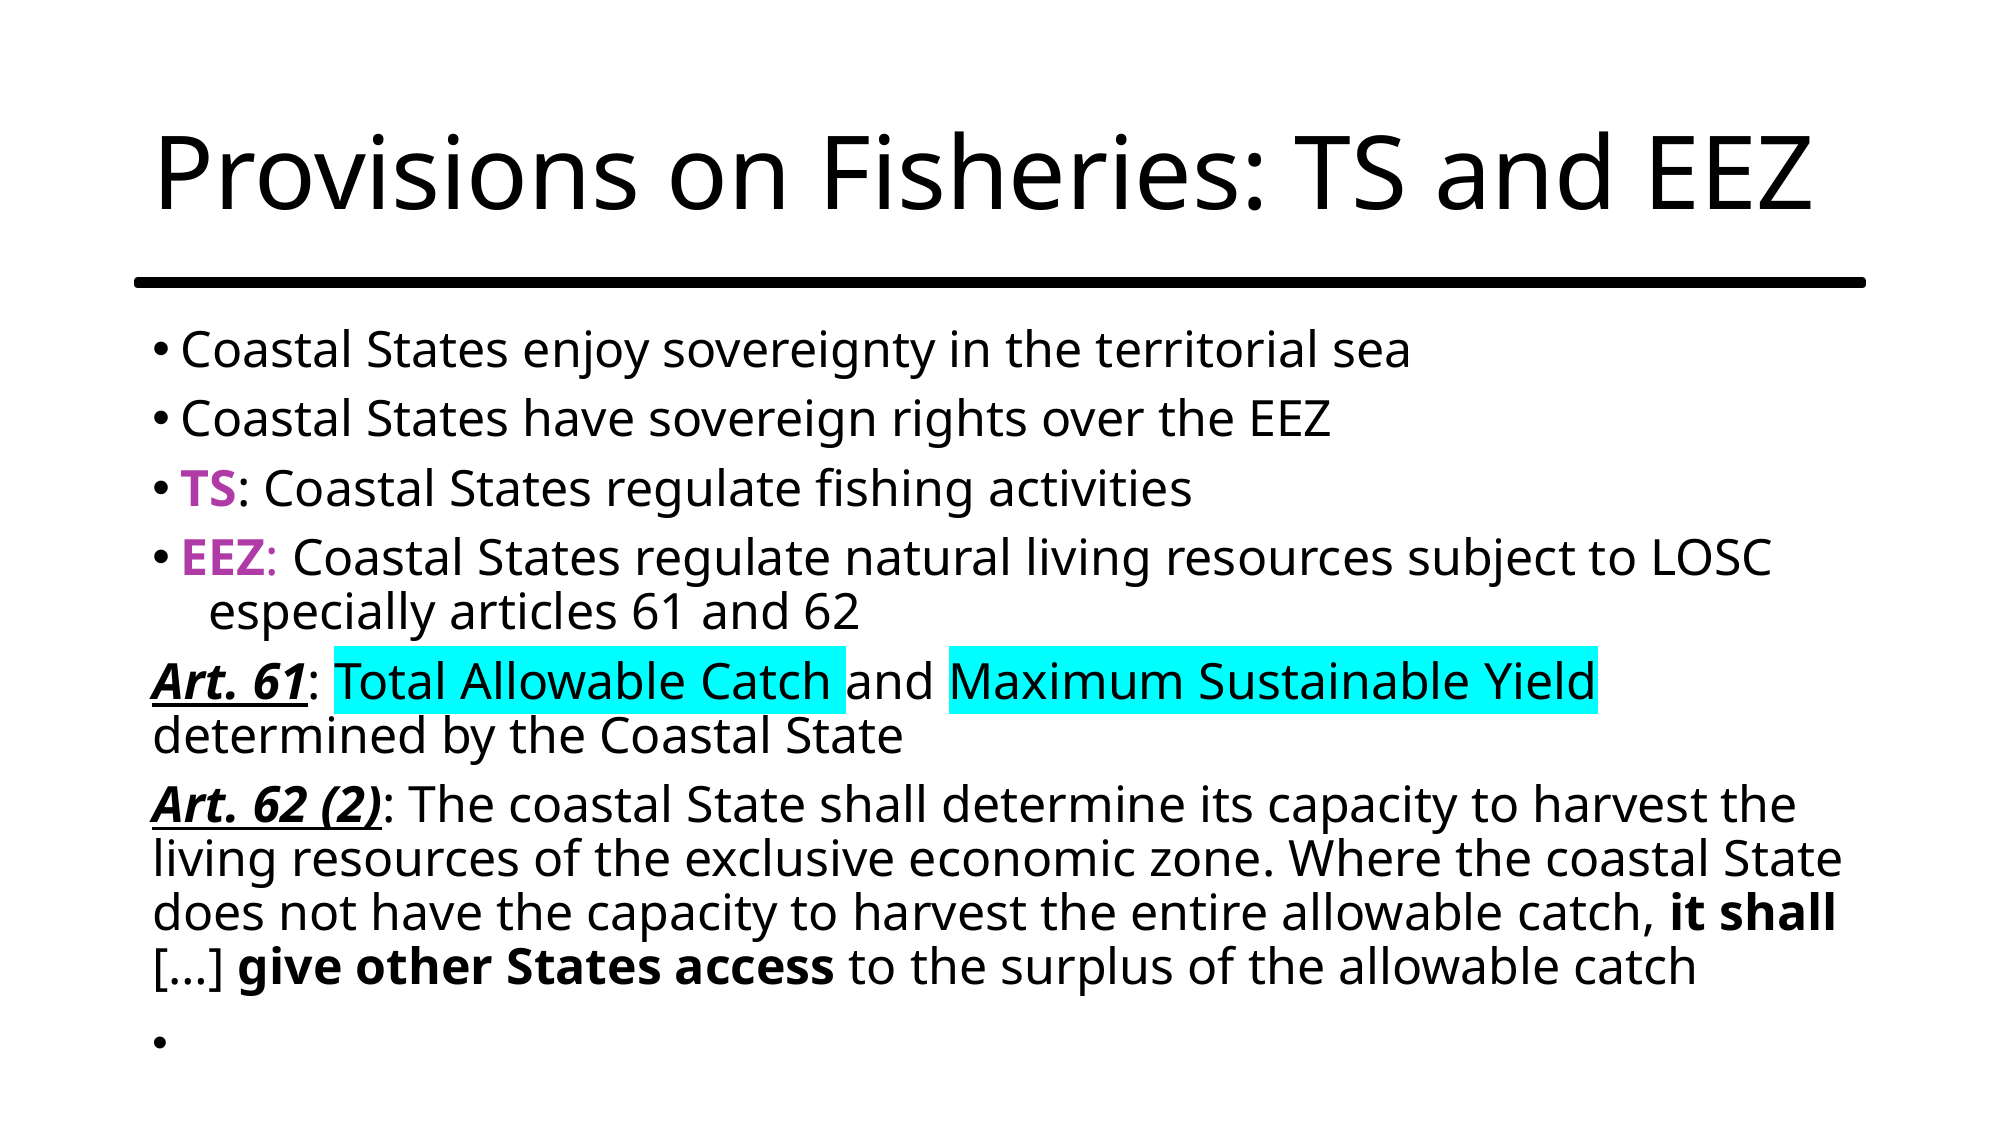

# Provisions on Fisheries: TS and EEZ
Coastal States enjoy sovereignty in the territorial sea
Coastal States have sovereign rights over the EEZ
TS: Coastal States regulate fishing activities
EEZ: Coastal States regulate natural living resources subject to LOSC especially articles 61 and 62
Art. 61: Total Allowable Catch and Maximum Sustainable Yield determined by the Coastal State
Art. 62 (2): The coastal State shall determine its capacity to harvest the living resources of the exclusive economic zone. Where the coastal State does not have the capacity to harvest the entire allowable catch, it shall […] give other States access to the surplus of the allowable catch